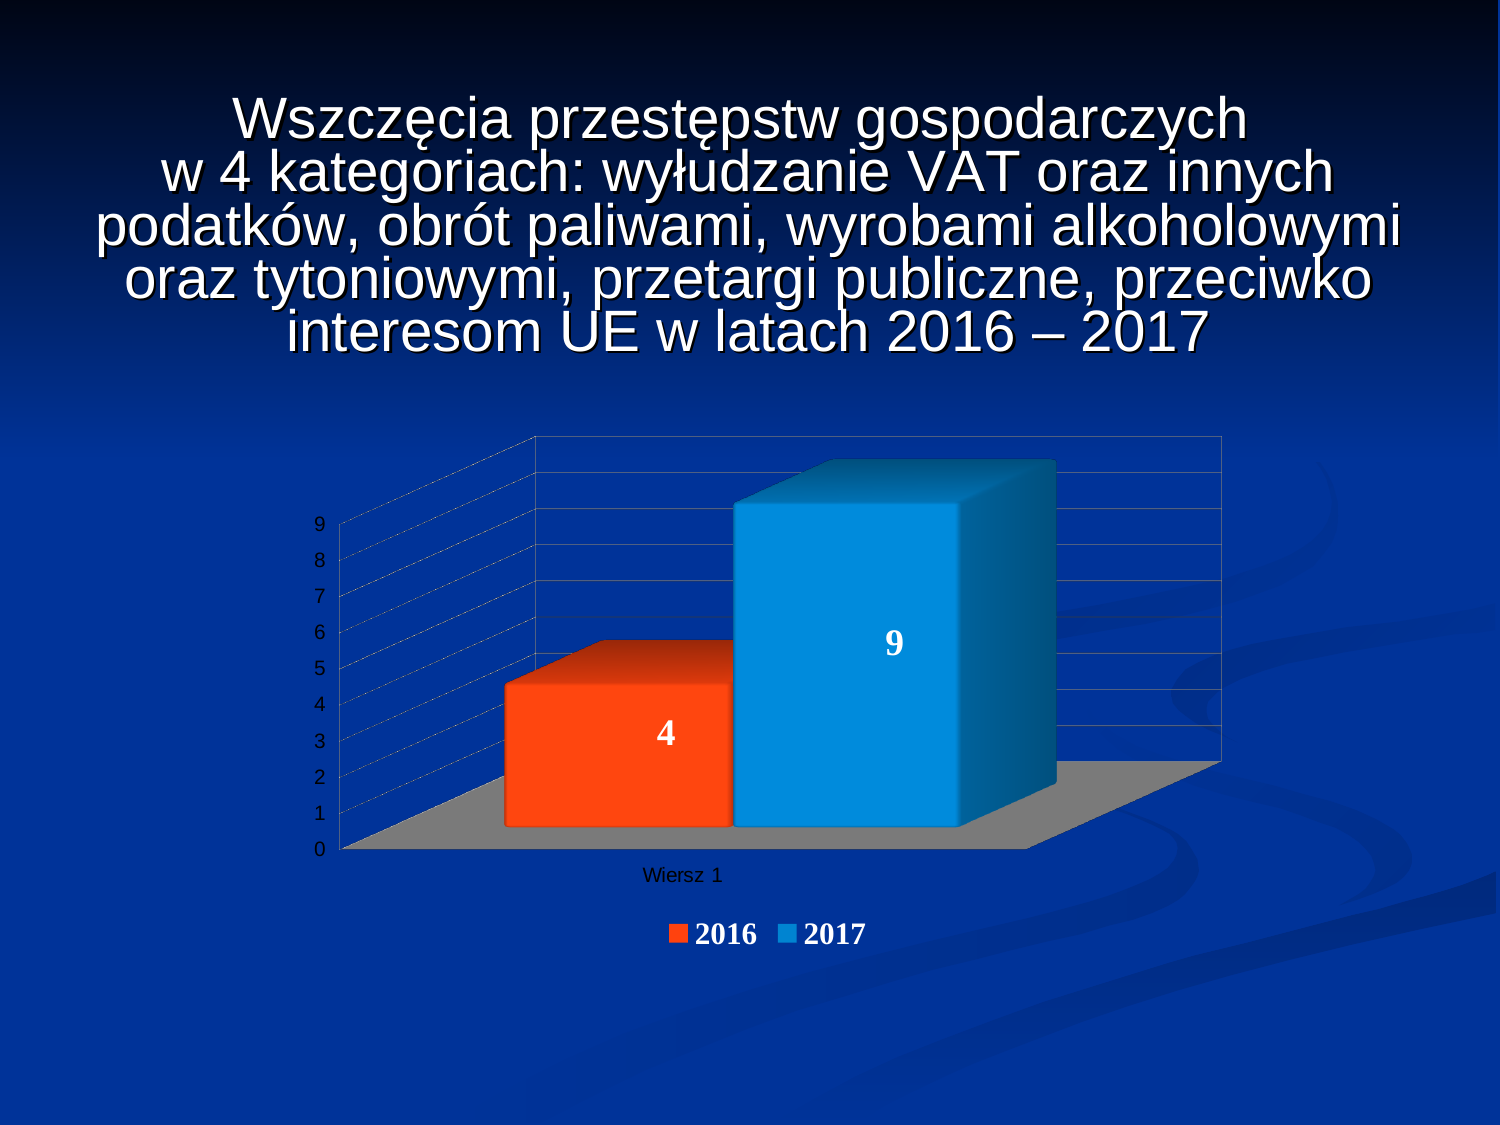

# Wszczęcia przestępstw gospodarczych w 4 kategoriach: wyłudzanie VAT oraz innych podatków, obrót paliwami, wyrobami alkoholowymi oraz tytoniowymi, przetargi publiczne, przeciwko interesom UE w latach 2016 – 2017
[unsupported chart]